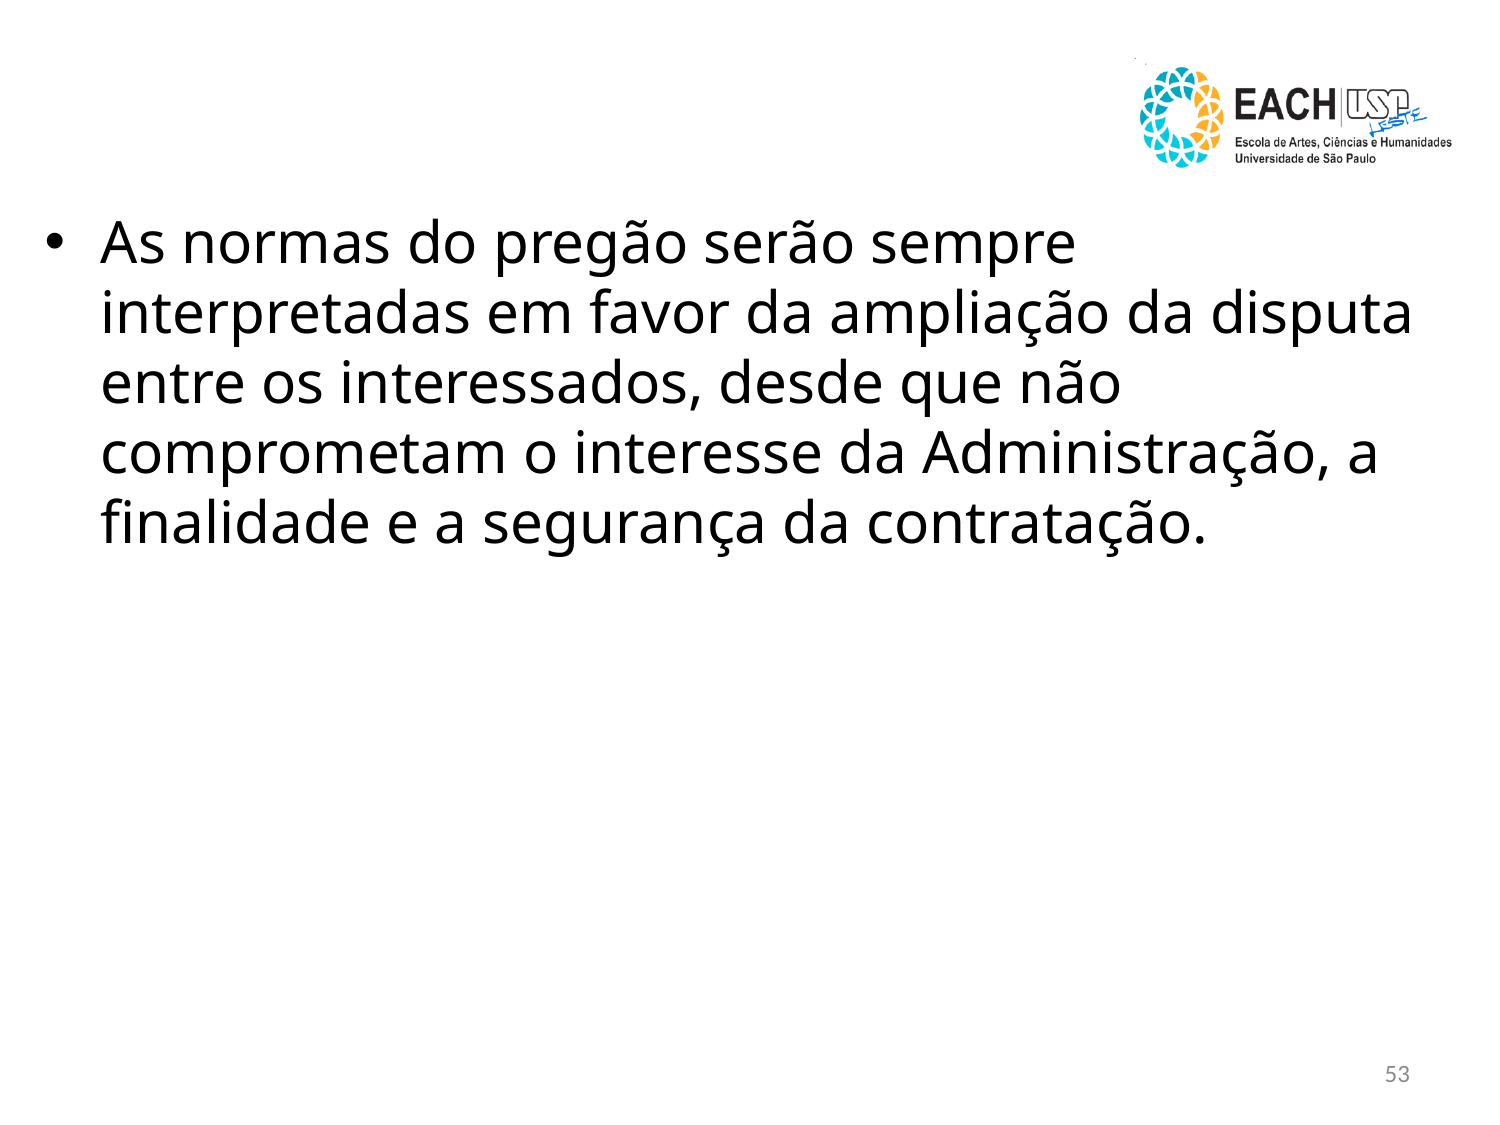

# As normas do pregão serão sempre interpretadas em favor da ampliação da disputa entre os interessados, desde que não comprometam o interesse da Administração, a finalidade e a segurança da contratação.